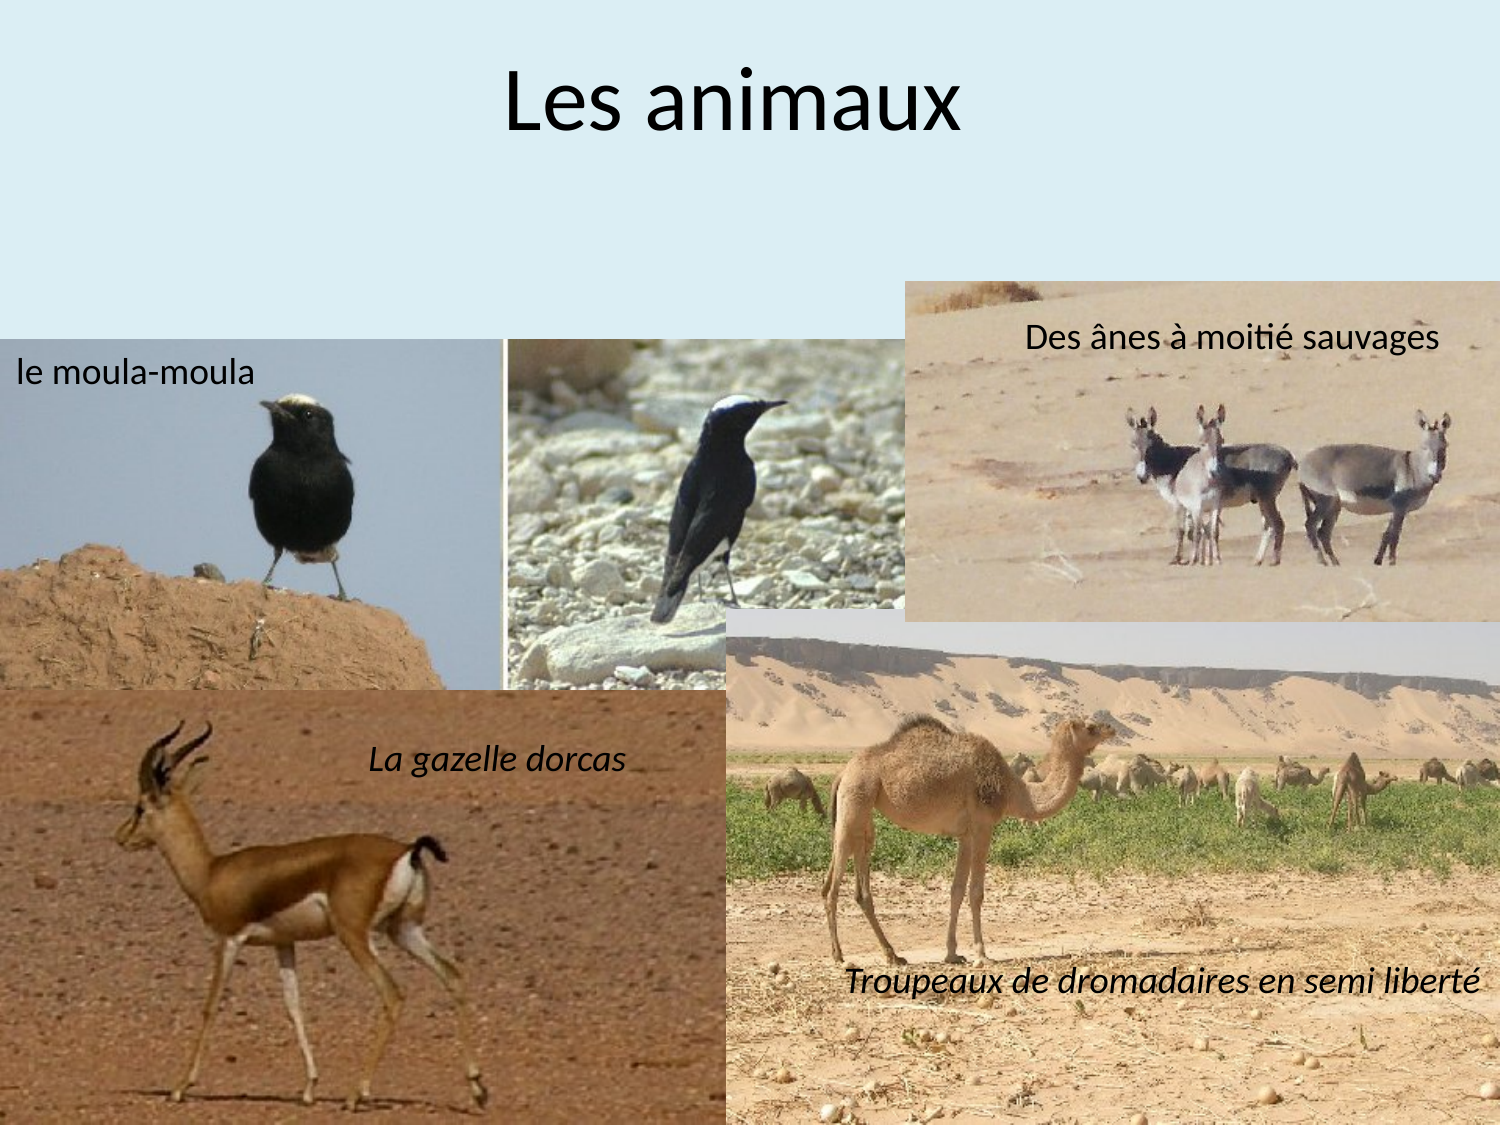

# Les animaux
Des ânes à moitié sauvages
le moula-moula
La gazelle dorcas
Troupeaux de dromadaires en semi liberté